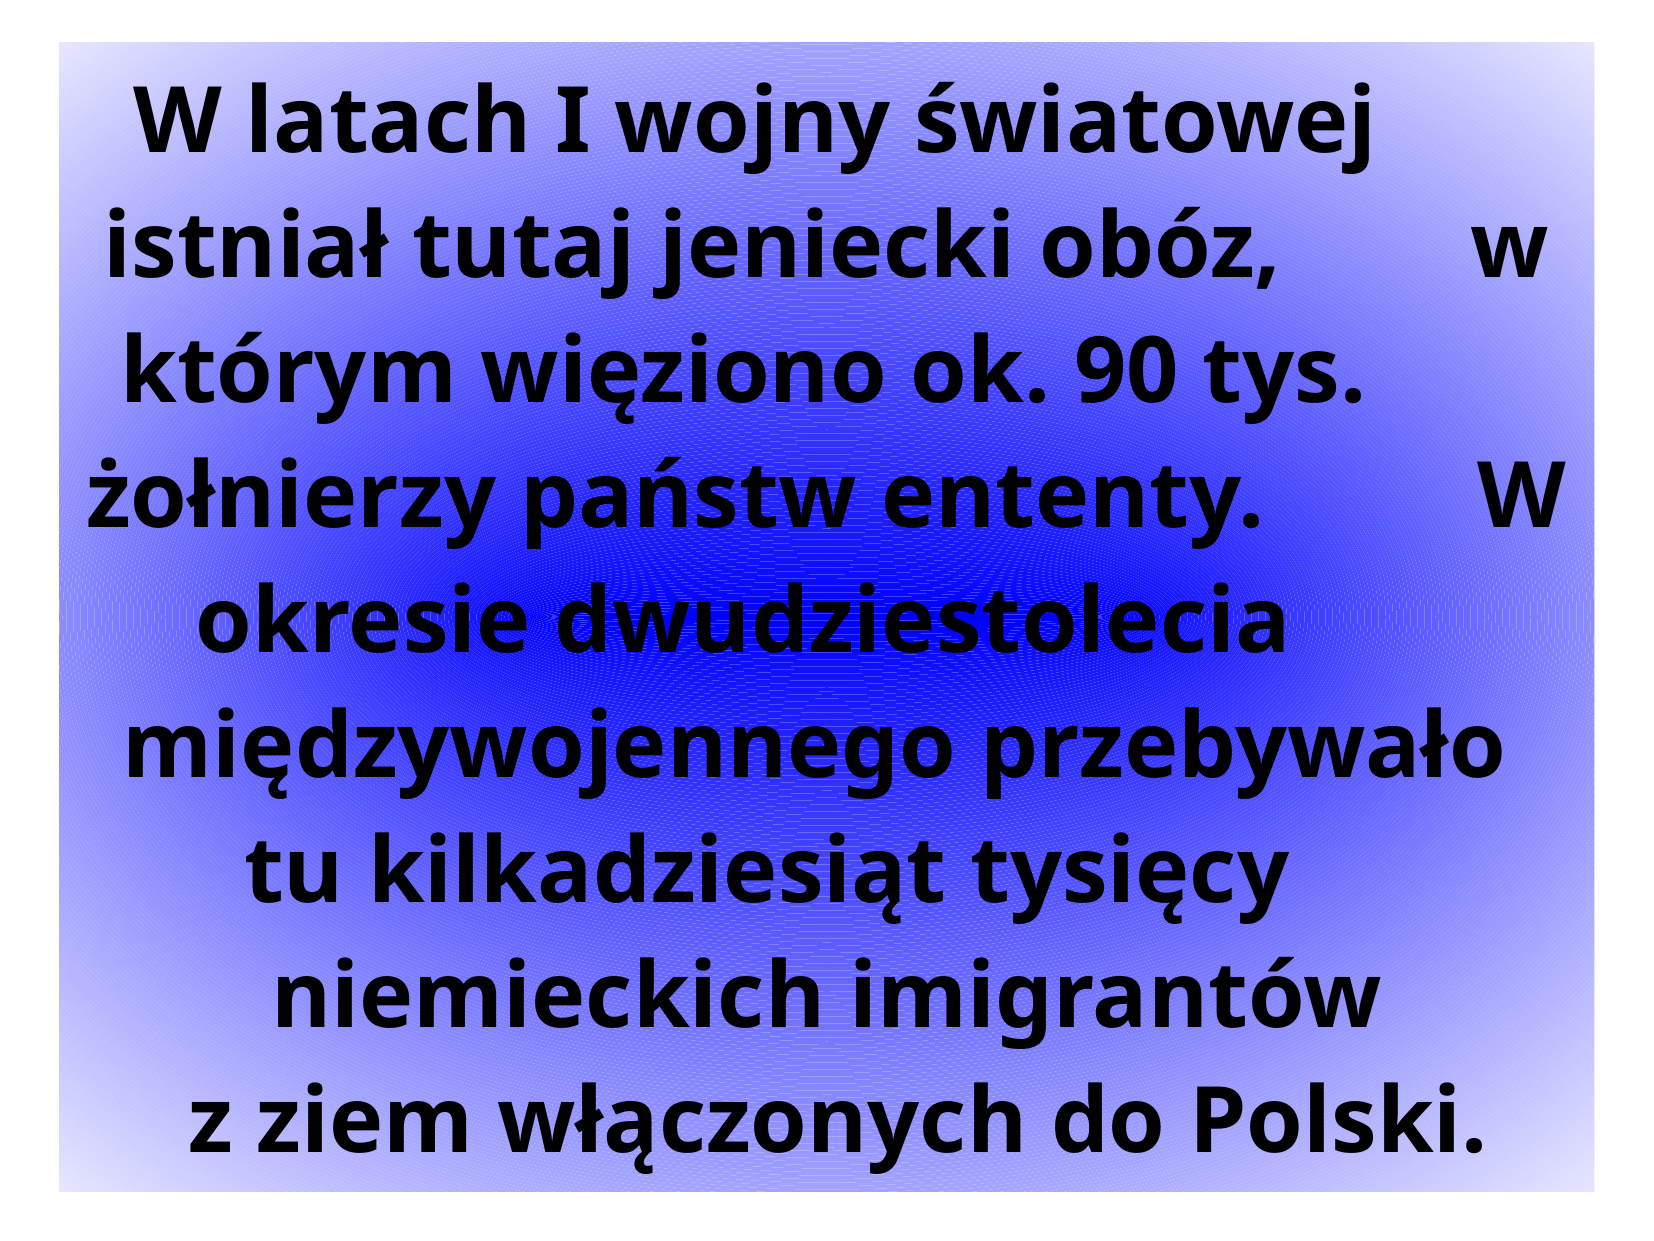

# W latach I wojny światowej istniał tutaj jeniecki obóz, w którym więziono ok. 90 tys. żołnierzy państw ententy. W okresie dwudziestolecia międzywojennego przebywało tu kilkadziesiąt tysięcy niemieckich imigrantów z ziem włączonych do Polski.